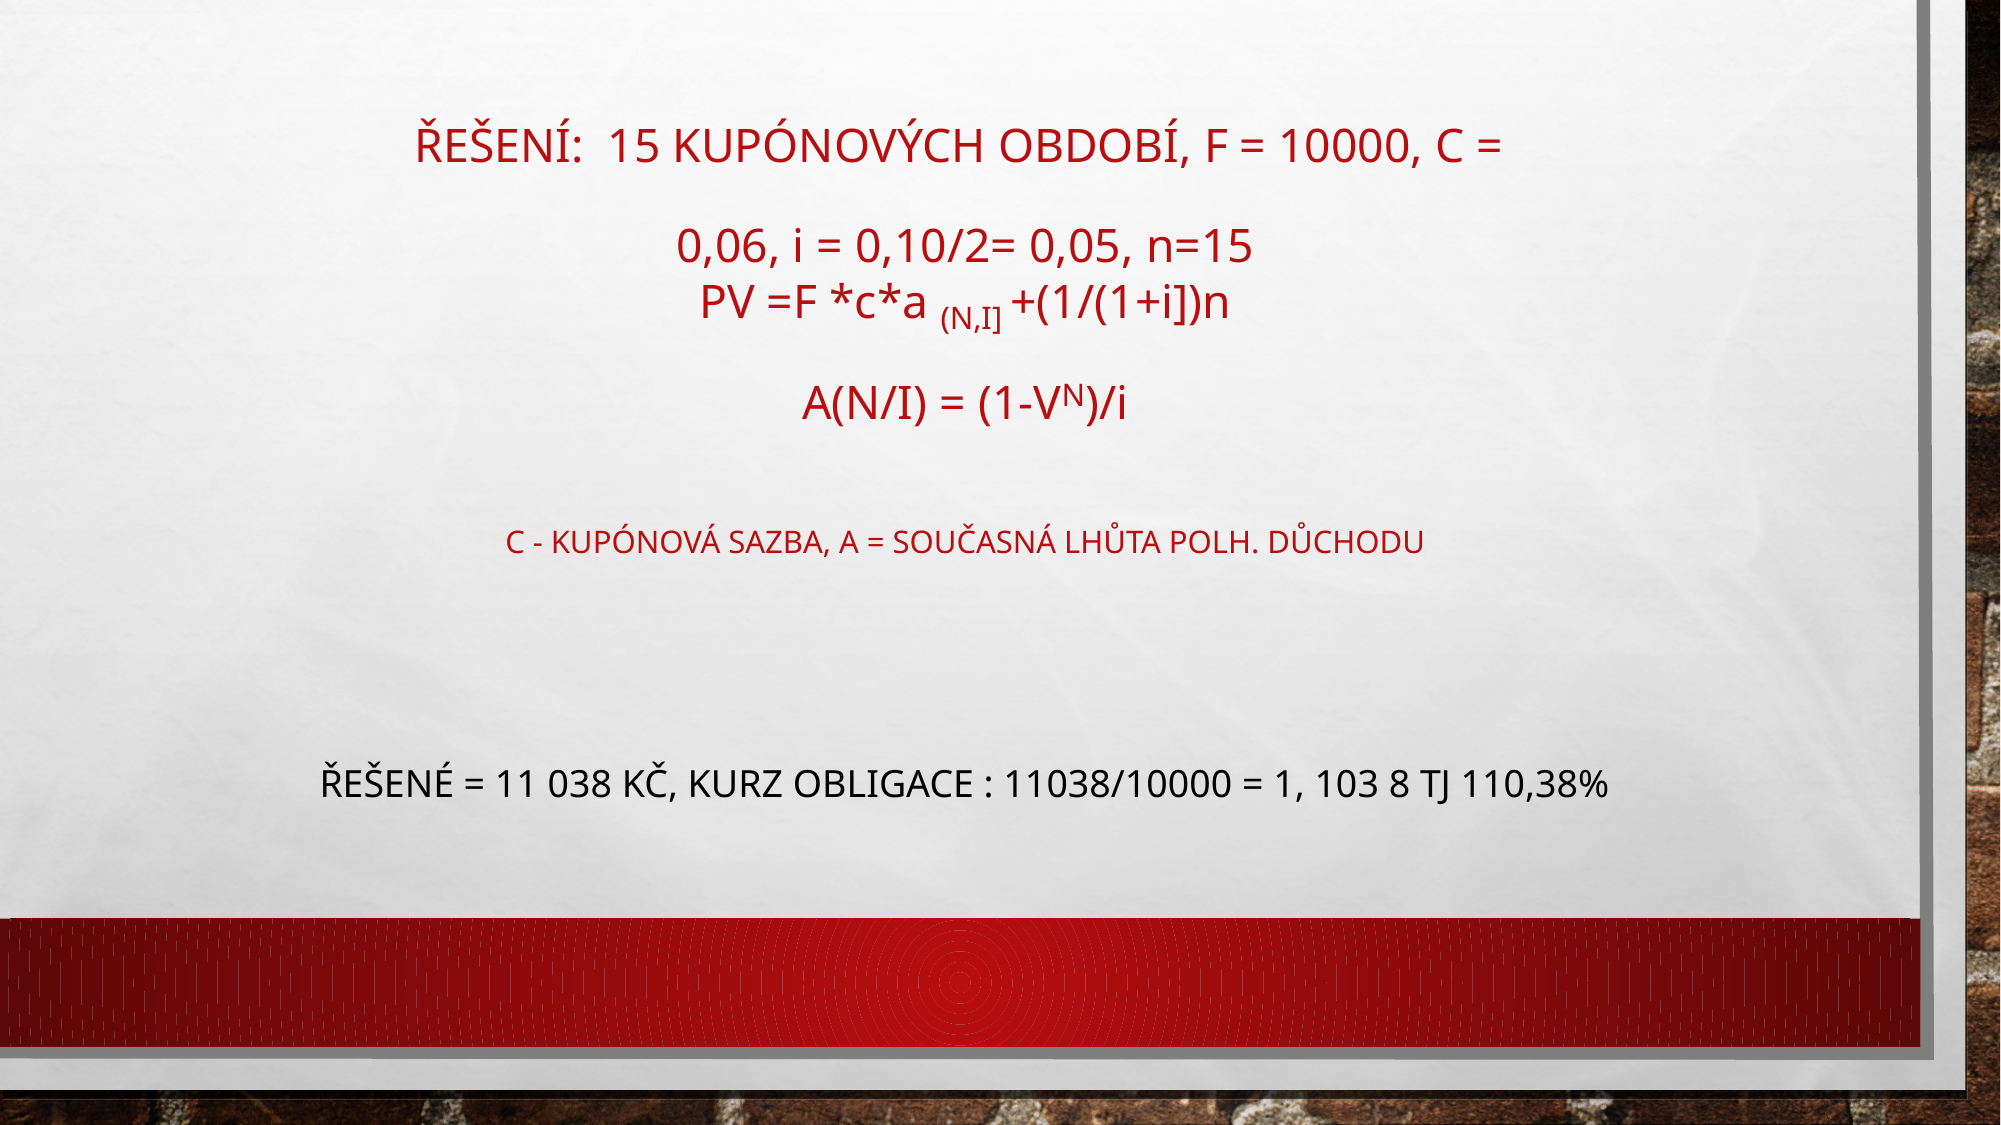

# Řešení: 15 kupónových období, f = 10000, c = 0,06, i = 0,10/2= 0,05, n=15 PV =F *c*a (n,i] +(1/(1+i])n A(n/i) = (1-vN)/i c - kupónová sazba, a = současná lhůta polh. důchodu
Řešené = 11 038 Kč, kurz obligace : 11038/10000 = 1, 103 8 tj 110,38%